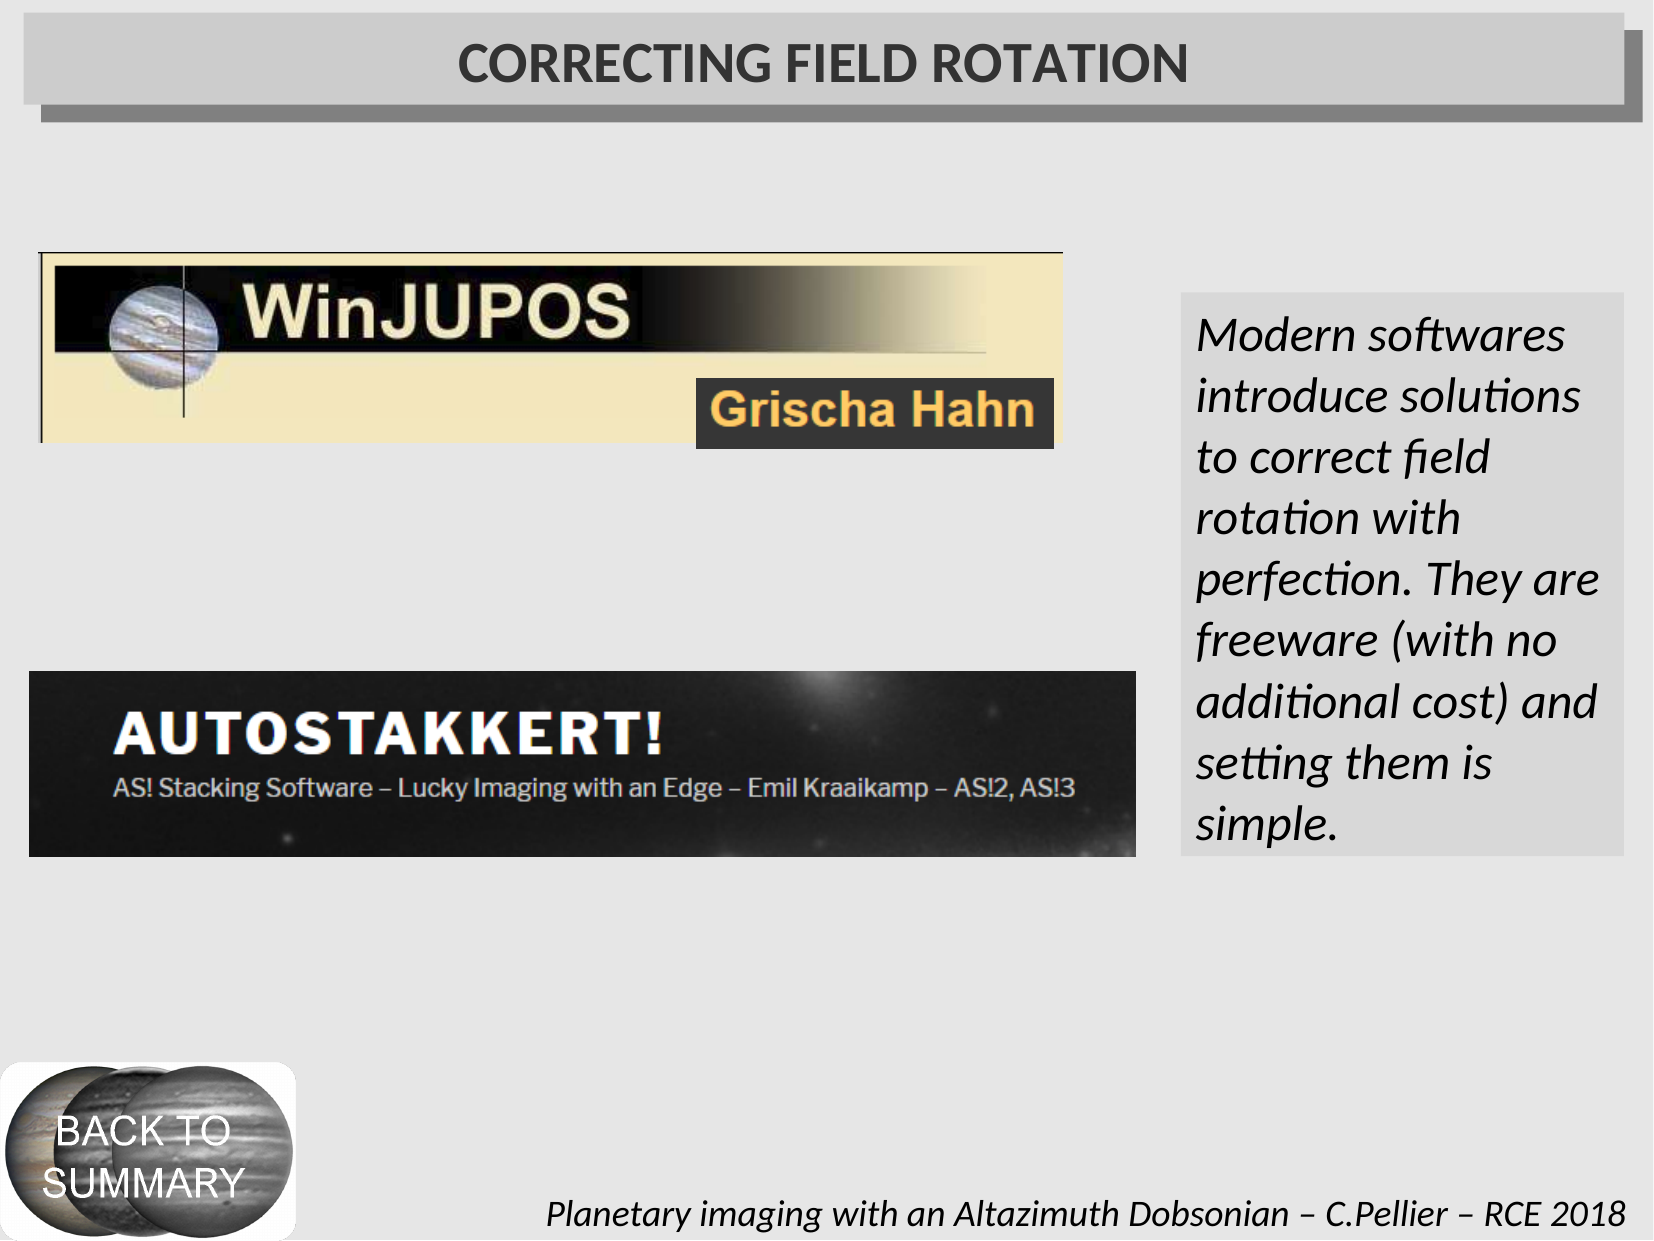

CORRECTING FIELD ROTATION
Modern softwares introduce solutions to correct field rotation with perfection. They are freeware (with no additional cost) and setting them is simple.
Planetary imaging with an Altazimuth Dobsonian – C.Pellier – RCE 2018